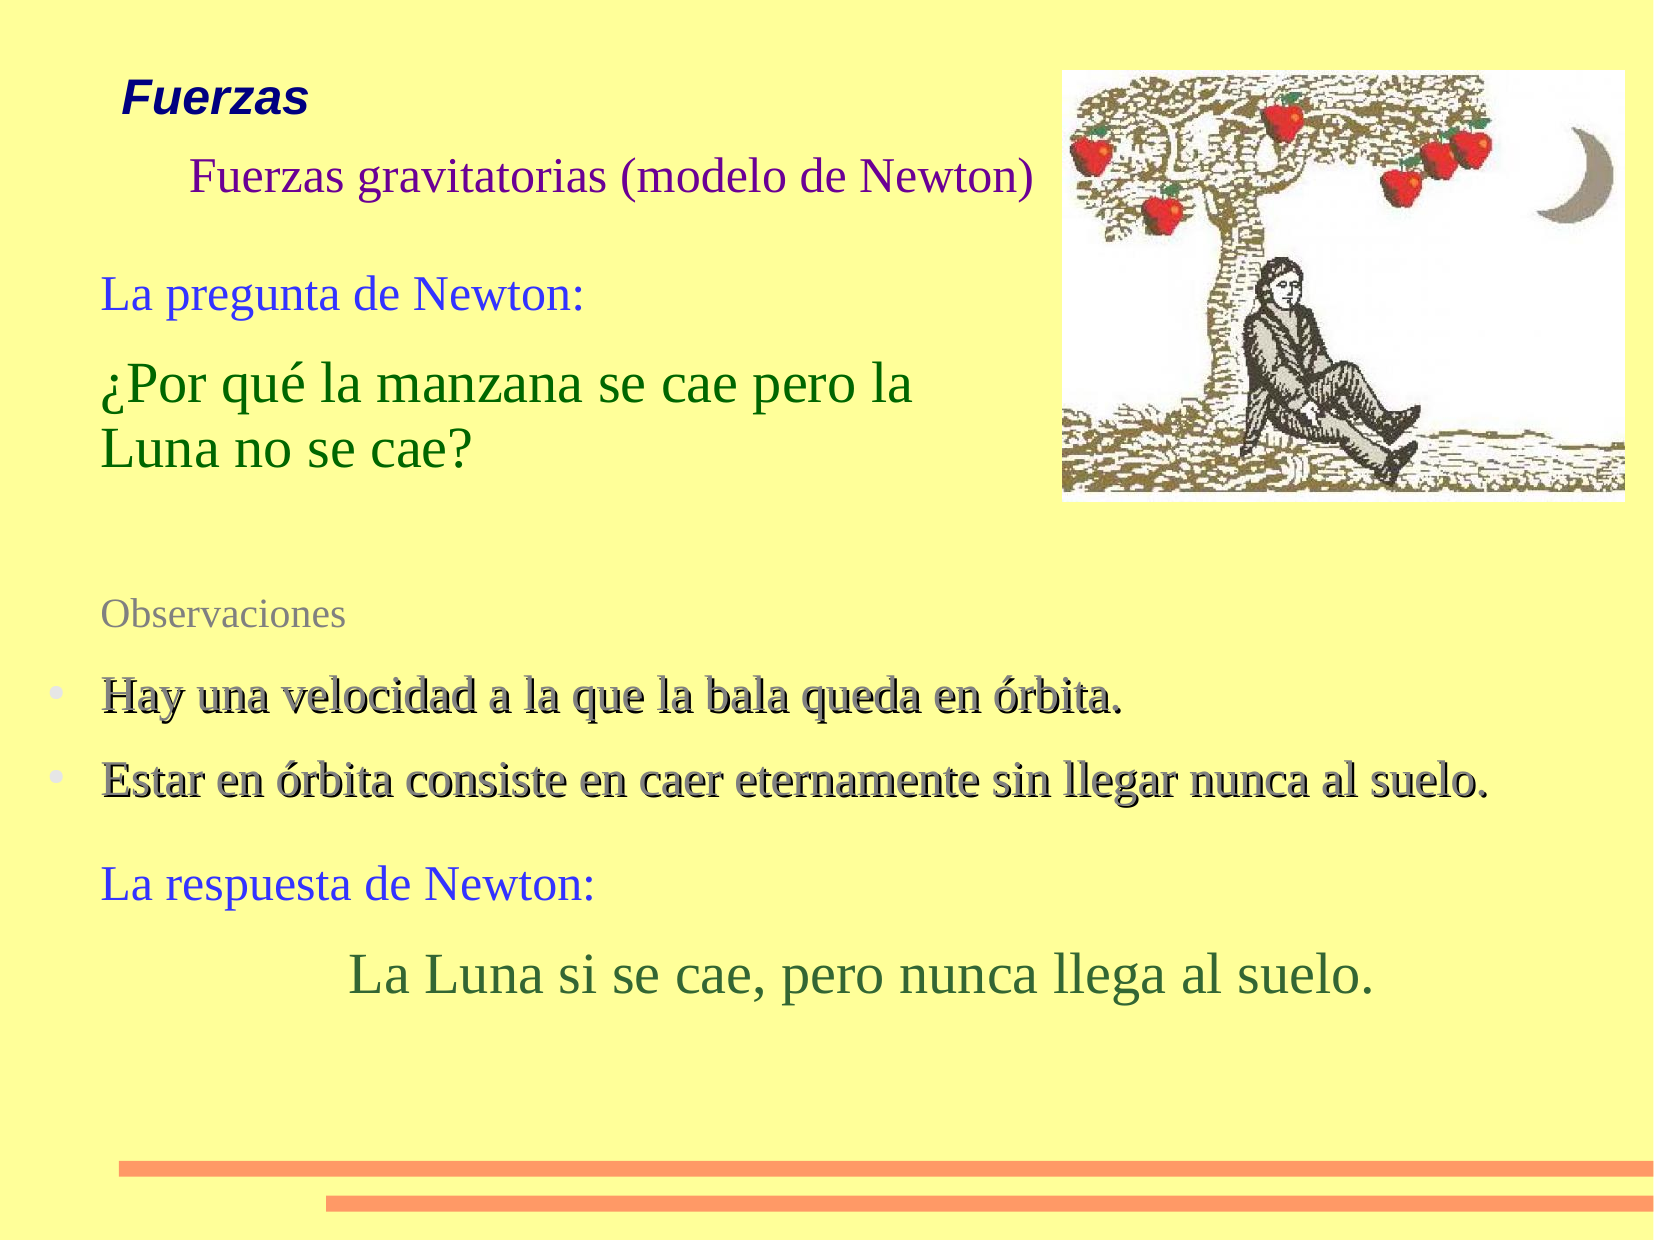

Fuerzas
Fuerzas gravitatorias (modelo de Newton)
La pregunta de Newton:
¿Por qué la manzana se cae pero la Luna no se cae?
# Observaciones
Hay una velocidad a la que la bala queda en órbita.
Estar en órbita consiste en caer eternamente sin llegar nunca al suelo.
La respuesta de Newton:
La Luna si se cae, pero nunca llega al suelo.